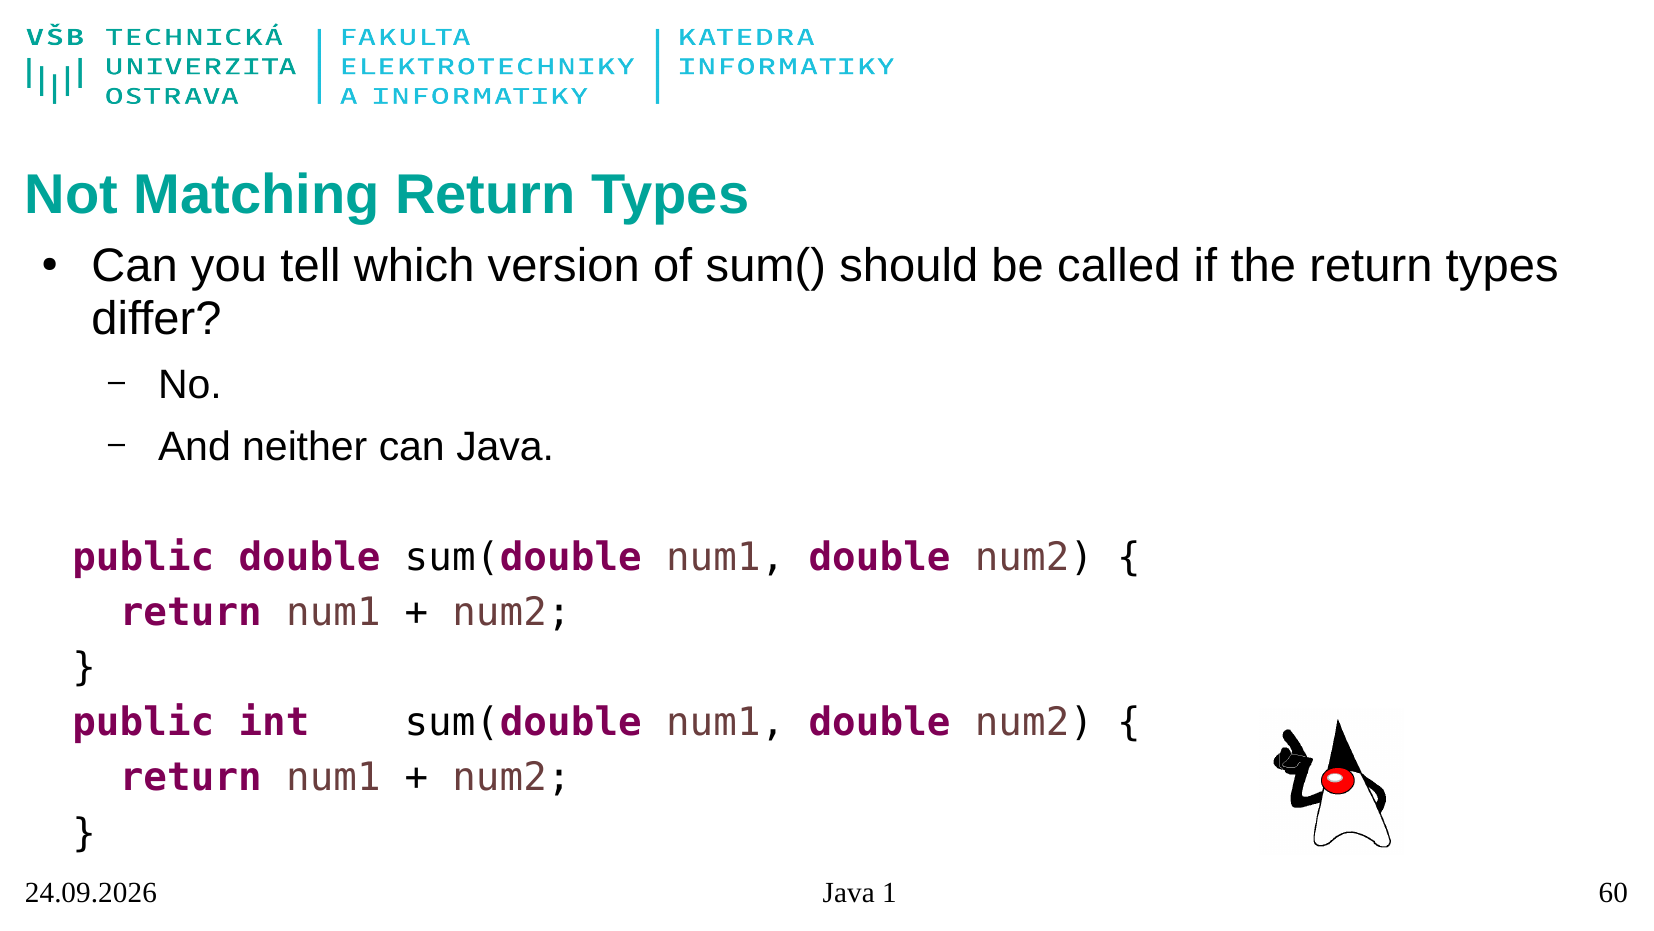

# Not Matching Return Types
Can you tell which version of sum() should be called if the return types differ?
No.
And neither can Java.
 public double sum(double num1, double num2) {
 return num1 + num2;
 }
 public int sum(double num1, double num2) {
 return num1 + num2;
 }
Java 1
60